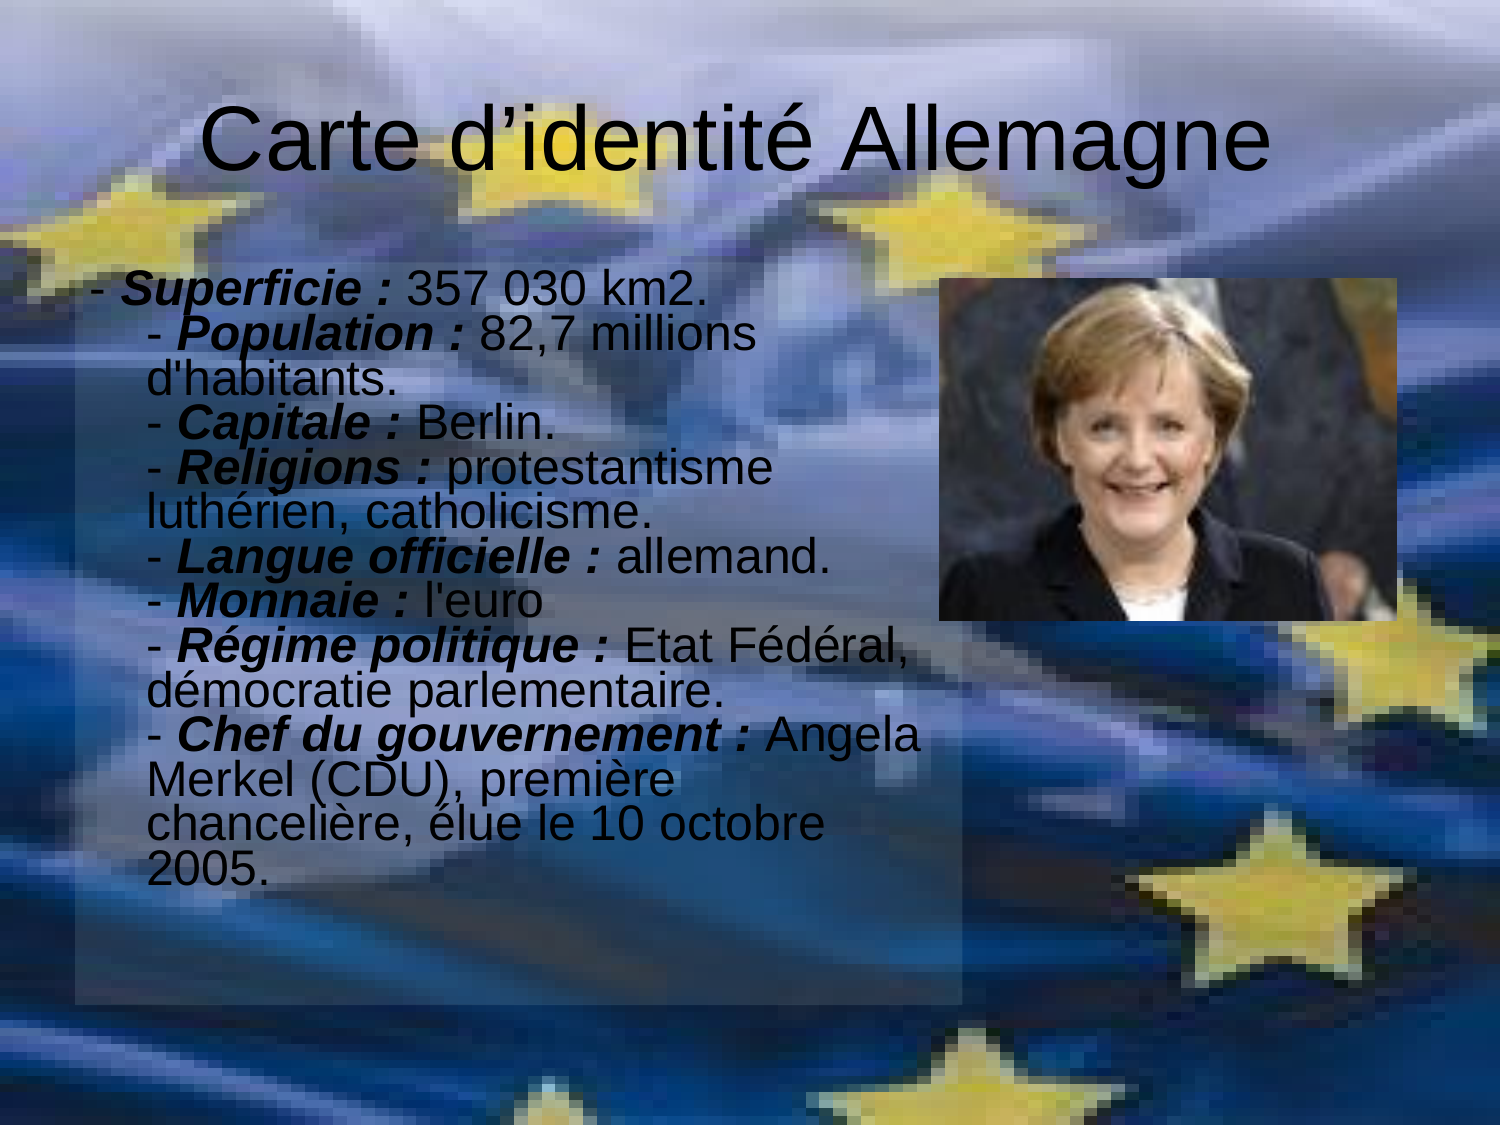

# Carte d’identité Allemagne
- Superficie : 357 030 km2.
- Population : 82,7 millions d'habitants.
- Capitale : Berlin.
- Religions : protestantisme luthérien, catholicisme.
- Langue officielle : allemand.
- Monnaie : l'euro
- Régime politique : Etat Fédéral, démocratie parlementaire.
- Chef du gouvernement : Angela Merkel (CDU), première chancelière, élue le 10 octobre 2005.